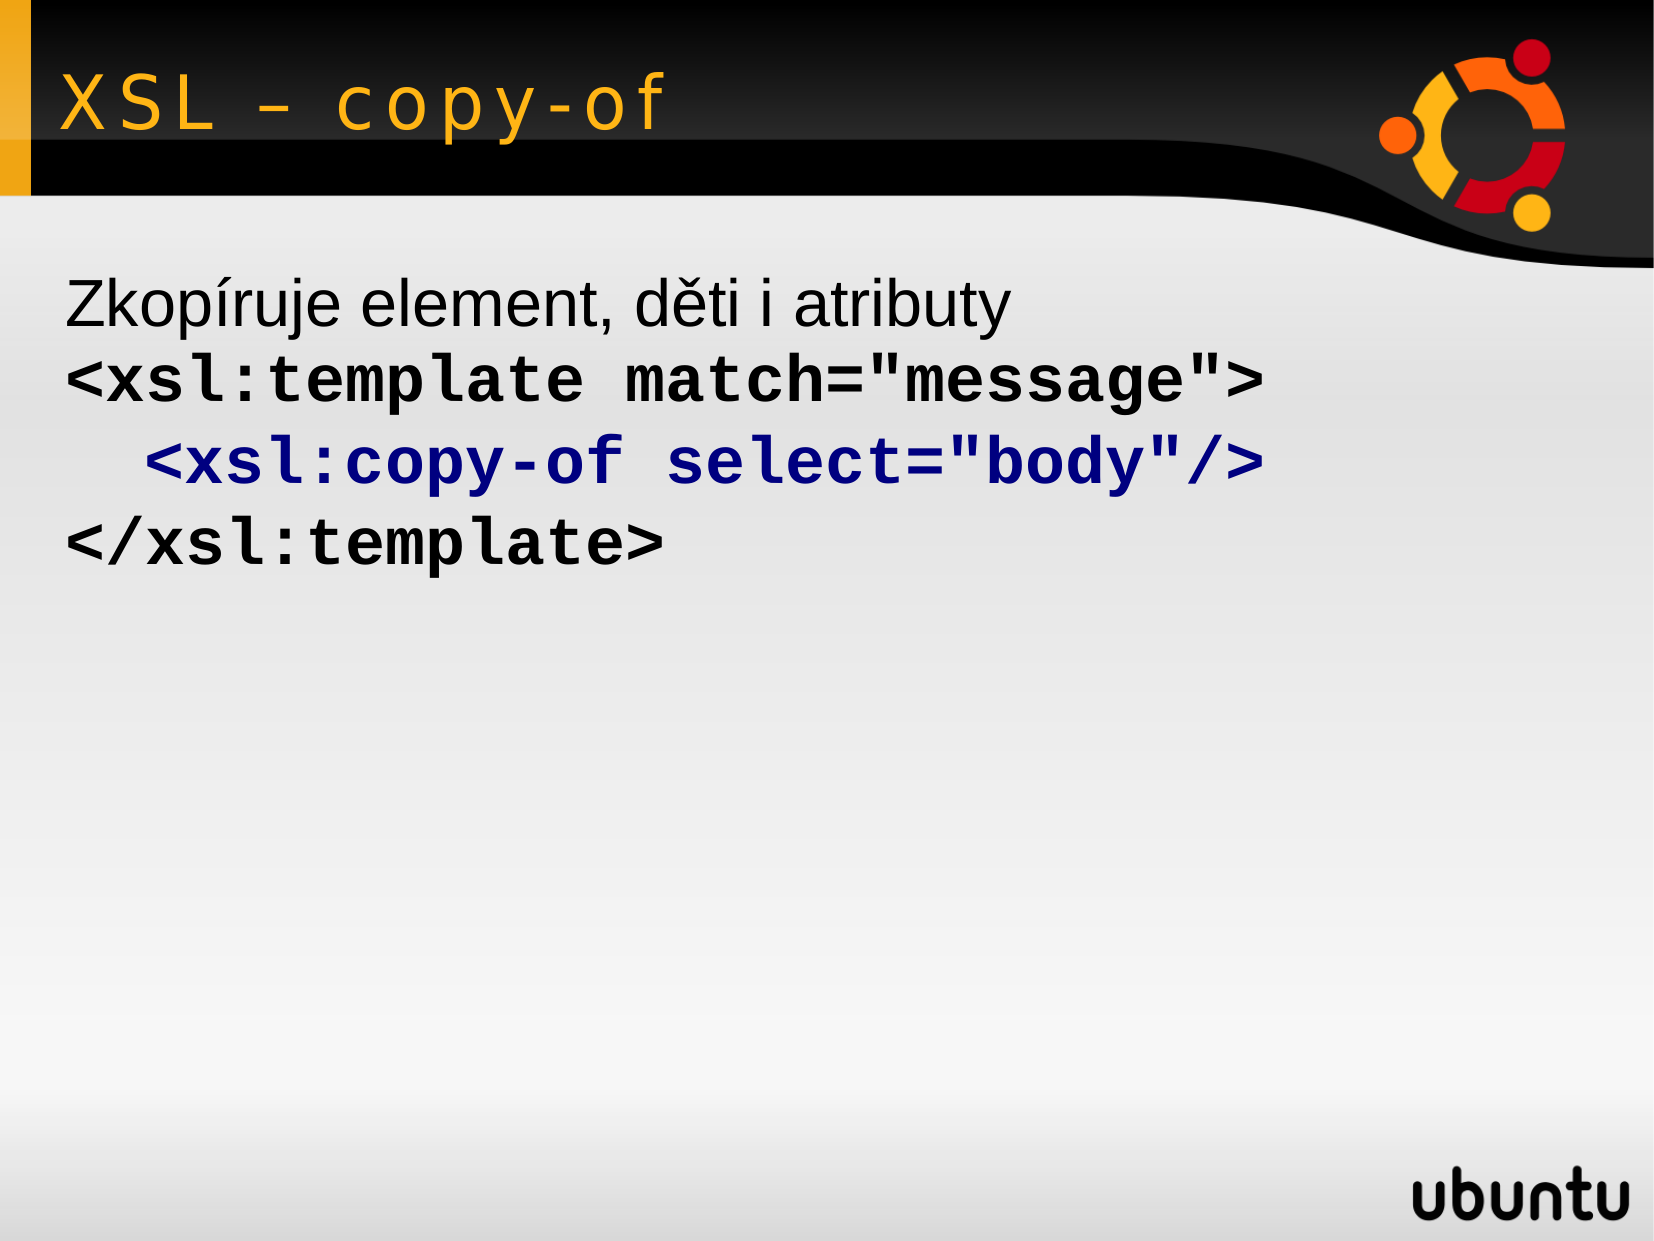

# XSL – copy-of
Zkopíruje element, děti i atributy
<xsl:template match="message">
 <xsl:copy-of select="body"/>
</xsl:template>